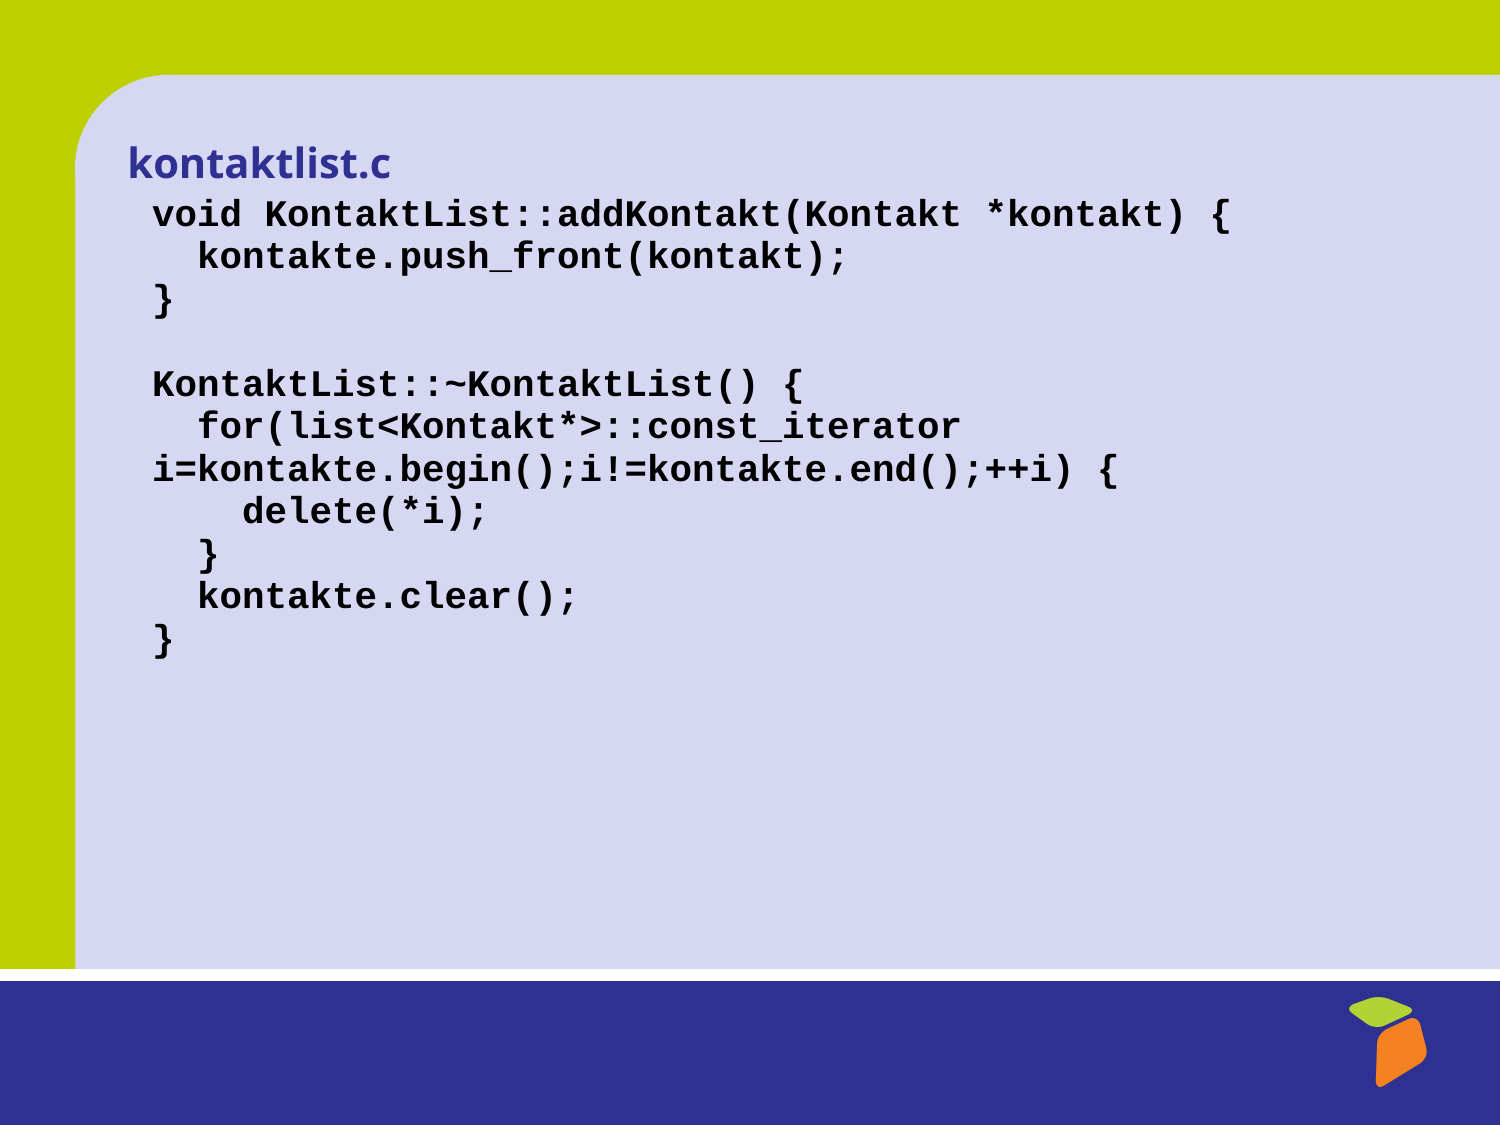

# kontaktlist.c
void KontaktList::addKontakt(Kontakt *kontakt) {
 kontakte.push_front(kontakt);
}
KontaktList::~KontaktList() {
 for(list<Kontakt*>::const_iterator i=kontakte.begin();i!=kontakte.end();++i) {
 delete(*i);
 }
 kontakte.clear();
}